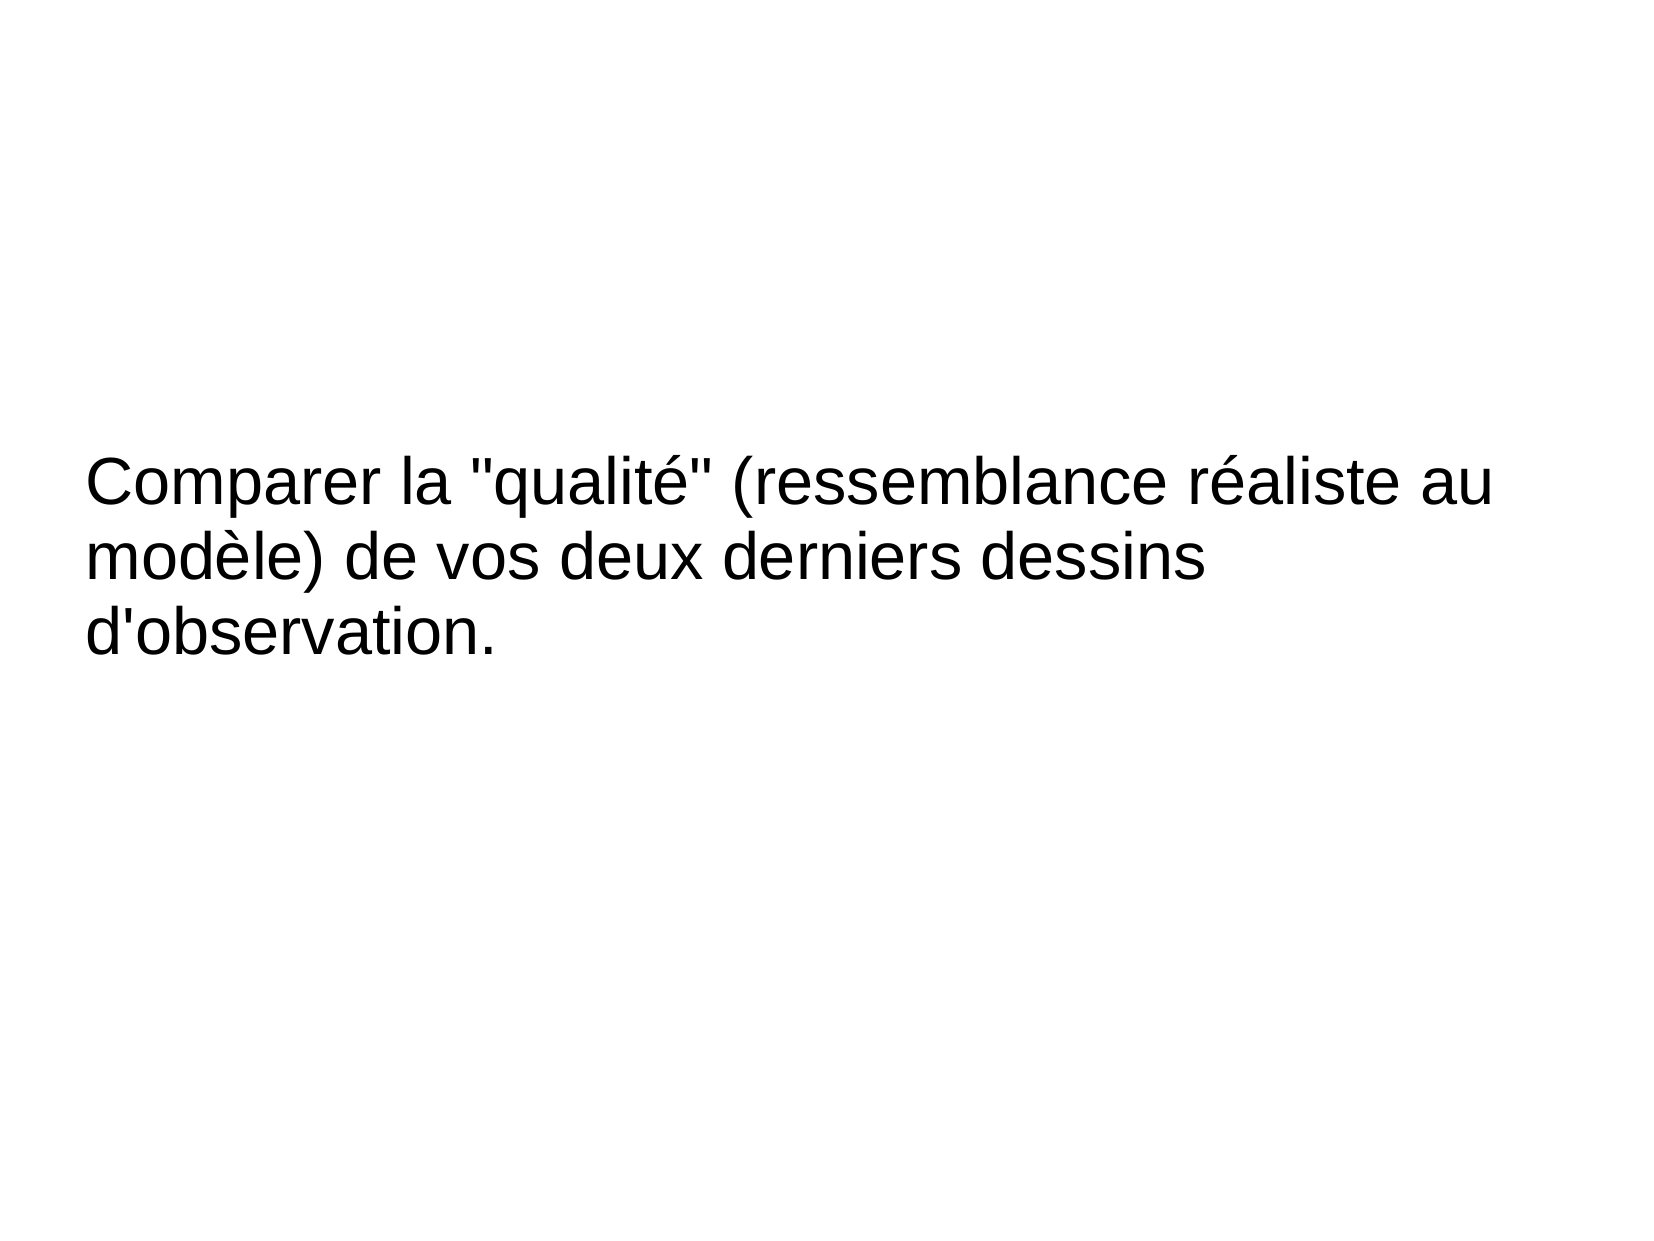

Comparer la "qualité" (ressemblance réaliste au modèle) de vos deux derniers dessins d'observation.